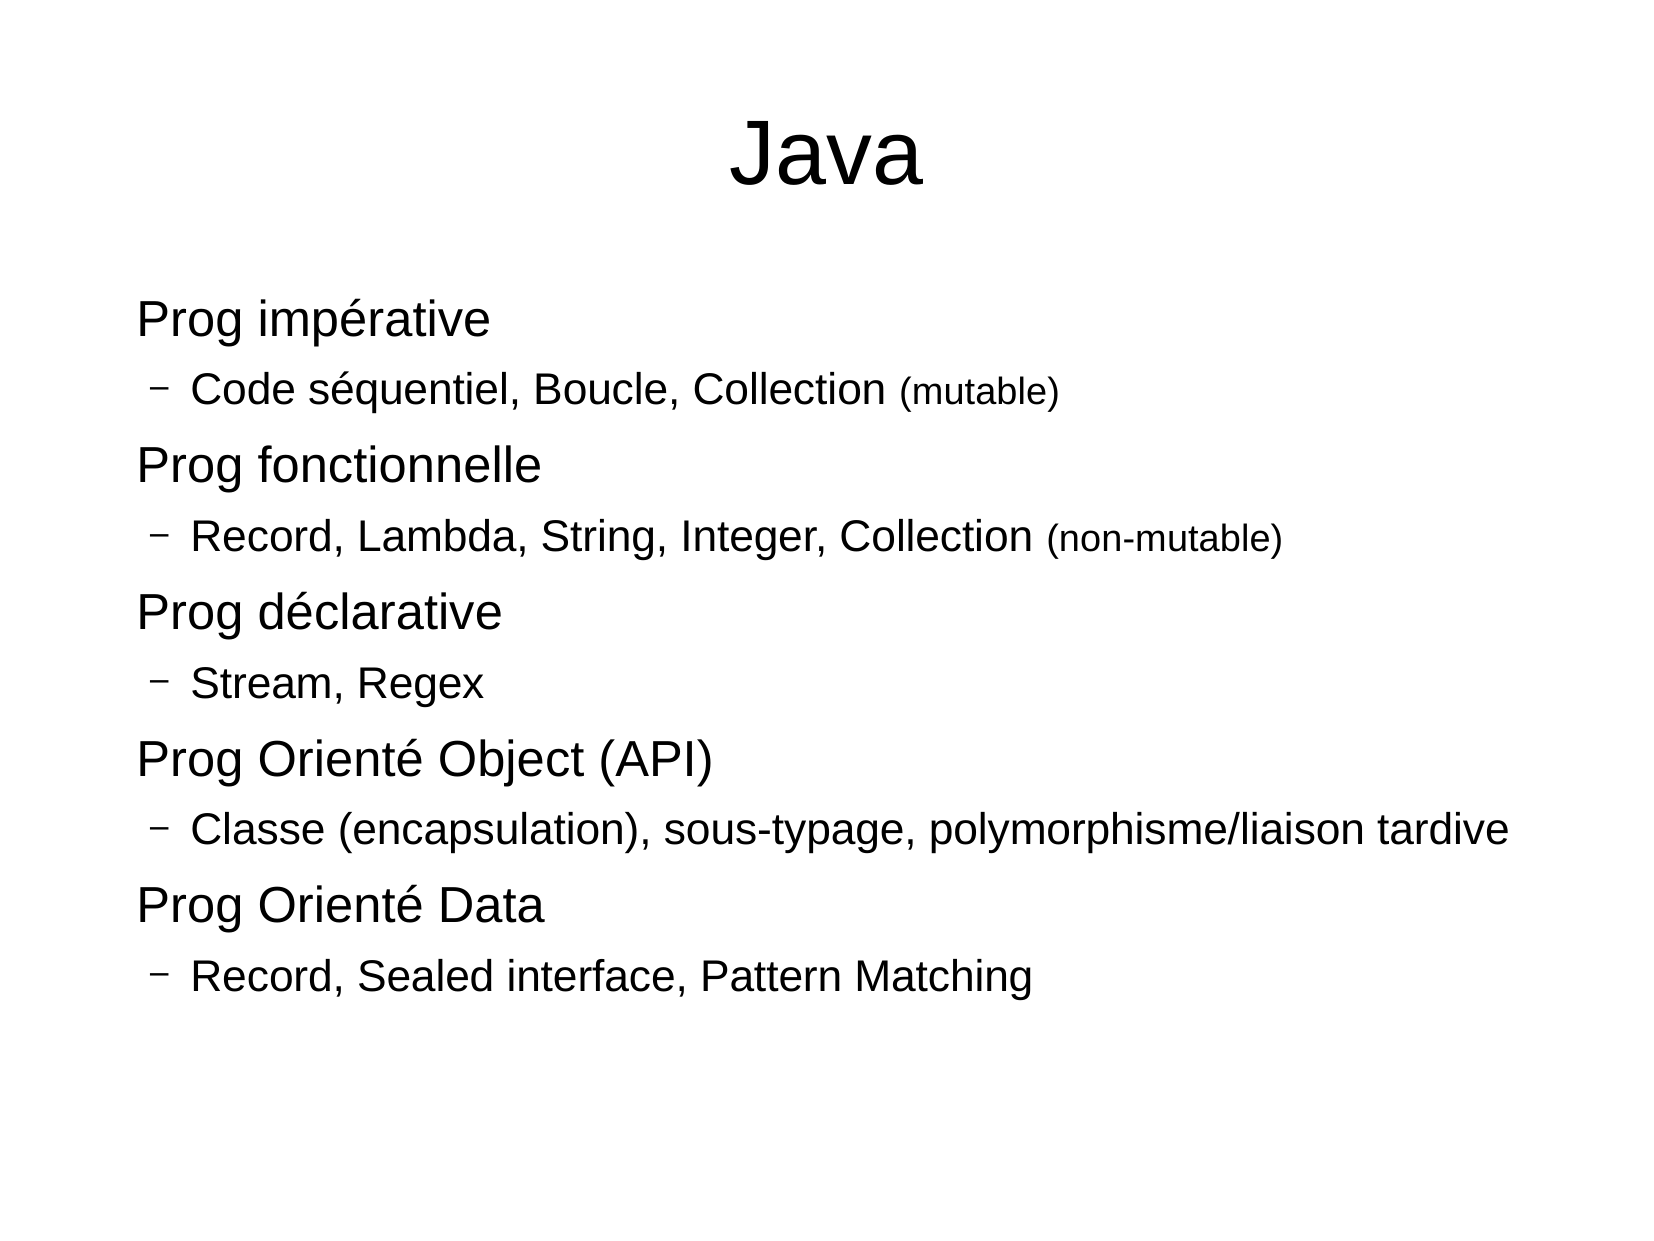

# Java
Prog impérative
Code séquentiel, Boucle, Collection (mutable)
Prog fonctionnelle
Record, Lambda, String, Integer, Collection (non-mutable)
Prog déclarative
Stream, Regex
Prog Orienté Object (API)
Classe (encapsulation), sous-typage, polymorphisme/liaison tardive
Prog Orienté Data
Record, Sealed interface, Pattern Matching